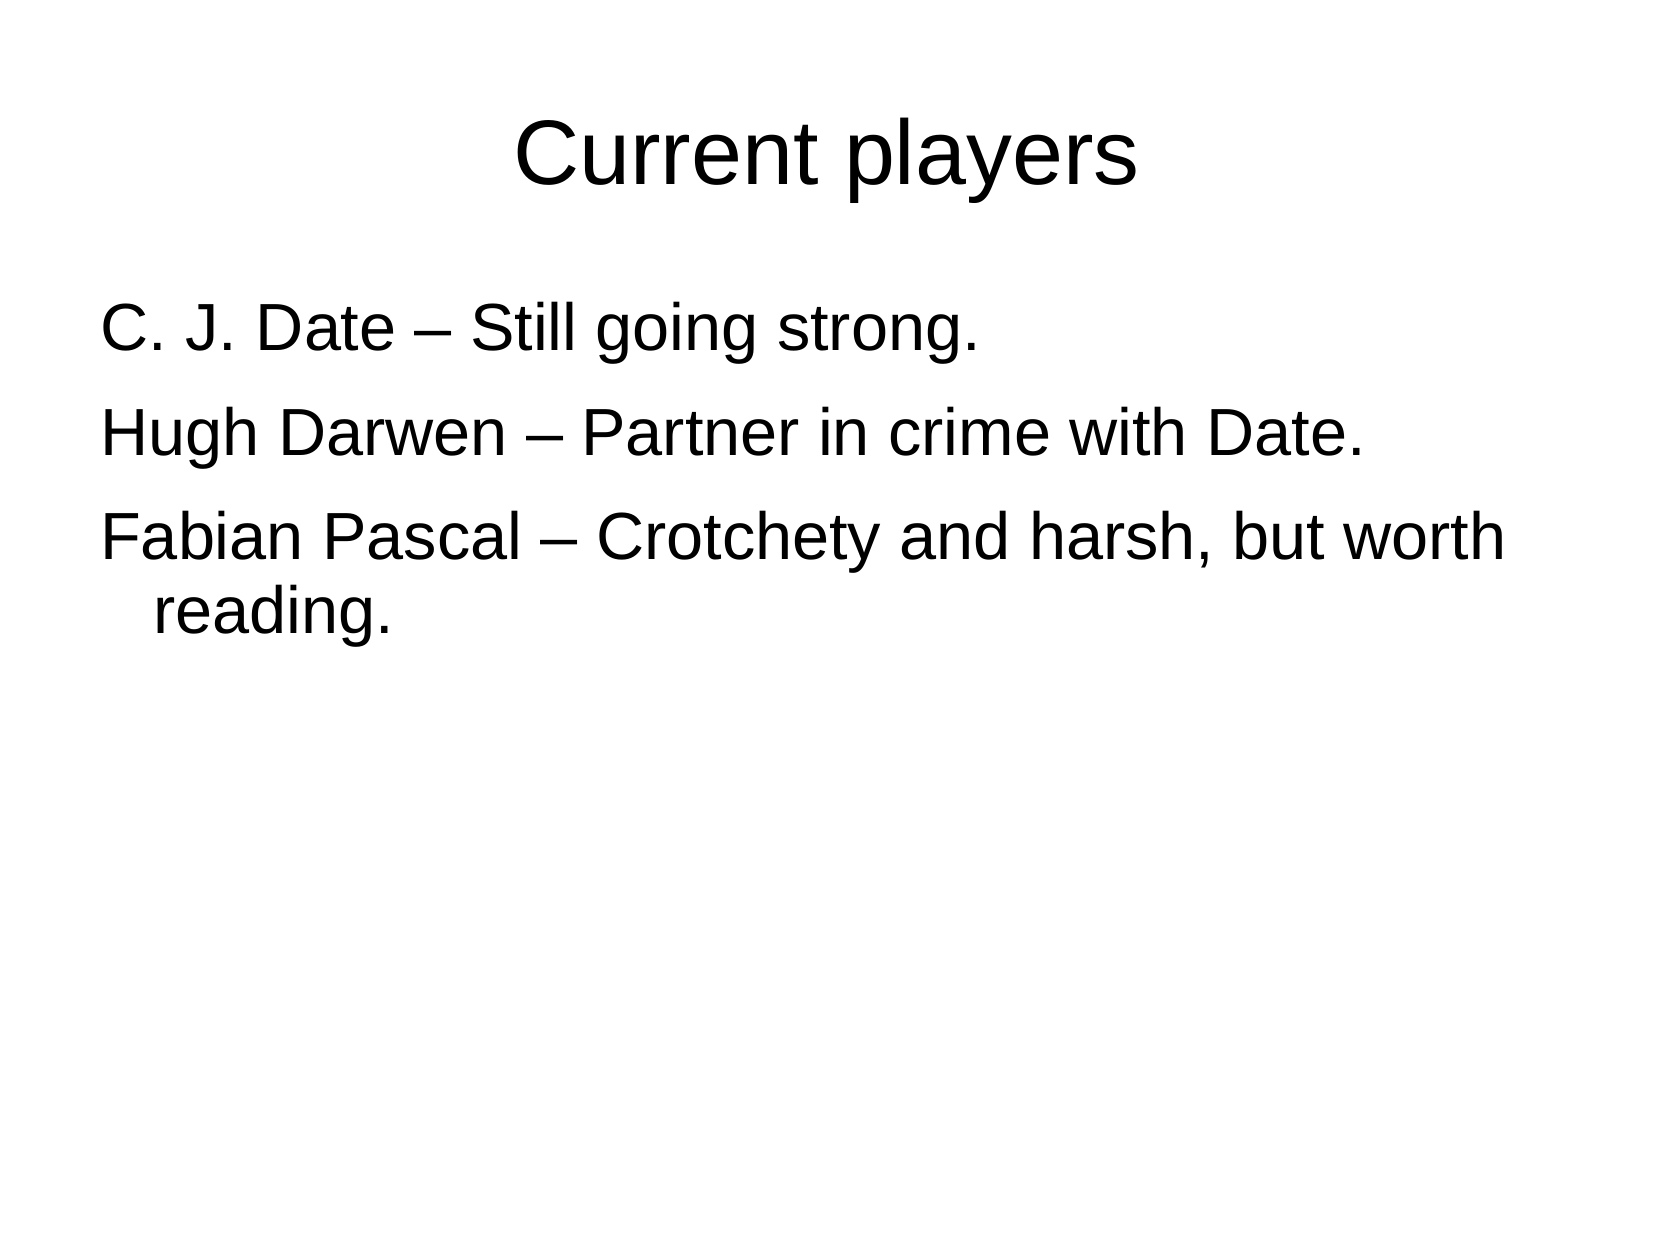

# Current players
C. J. Date – Still going strong.
Hugh Darwen – Partner in crime with Date.
Fabian Pascal – Crotchety and harsh, but worth reading.